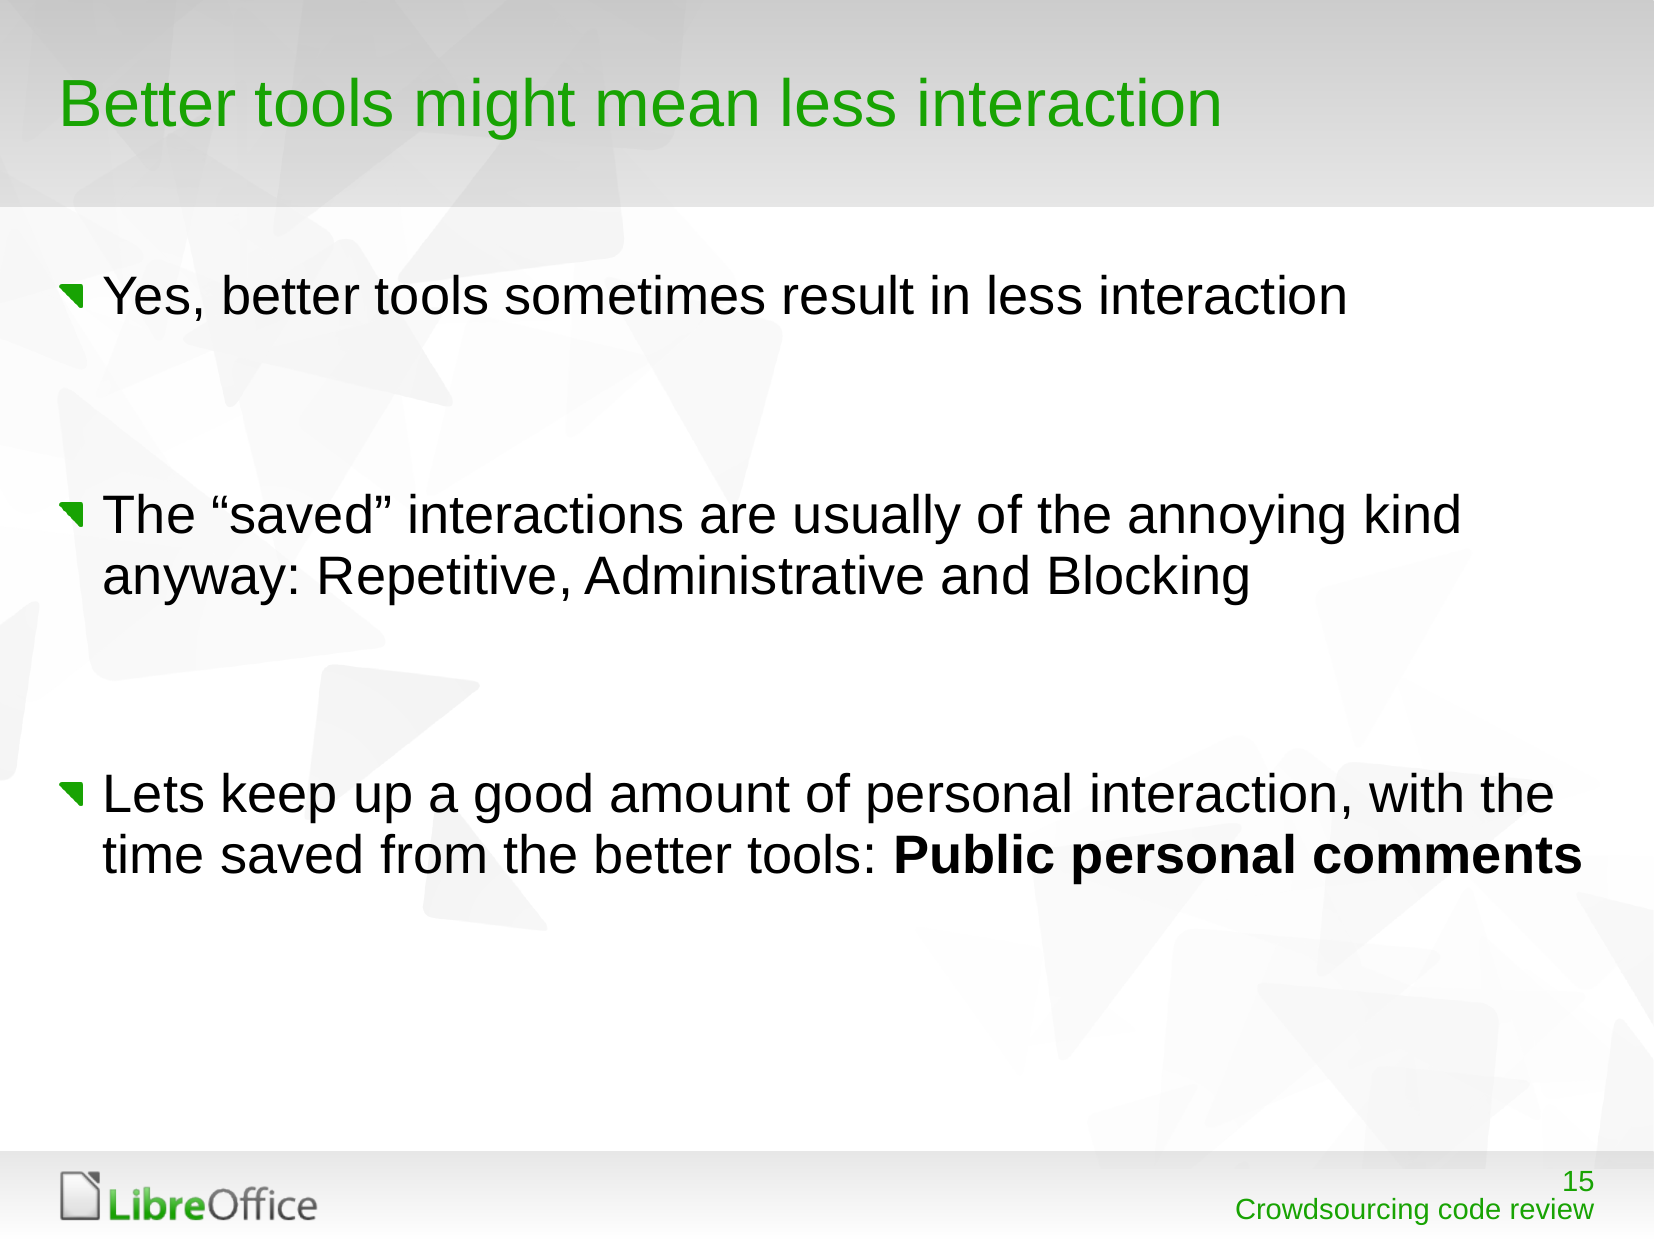

# Better tools might mean less interaction
Yes, better tools sometimes result in less interaction
The “saved” interactions are usually of the annoying kind anyway: Repetitive, Administrative and Blocking
Lets keep up a good amount of personal interaction, with the time saved from the better tools: Public personal comments
15
Crowdsourcing code review